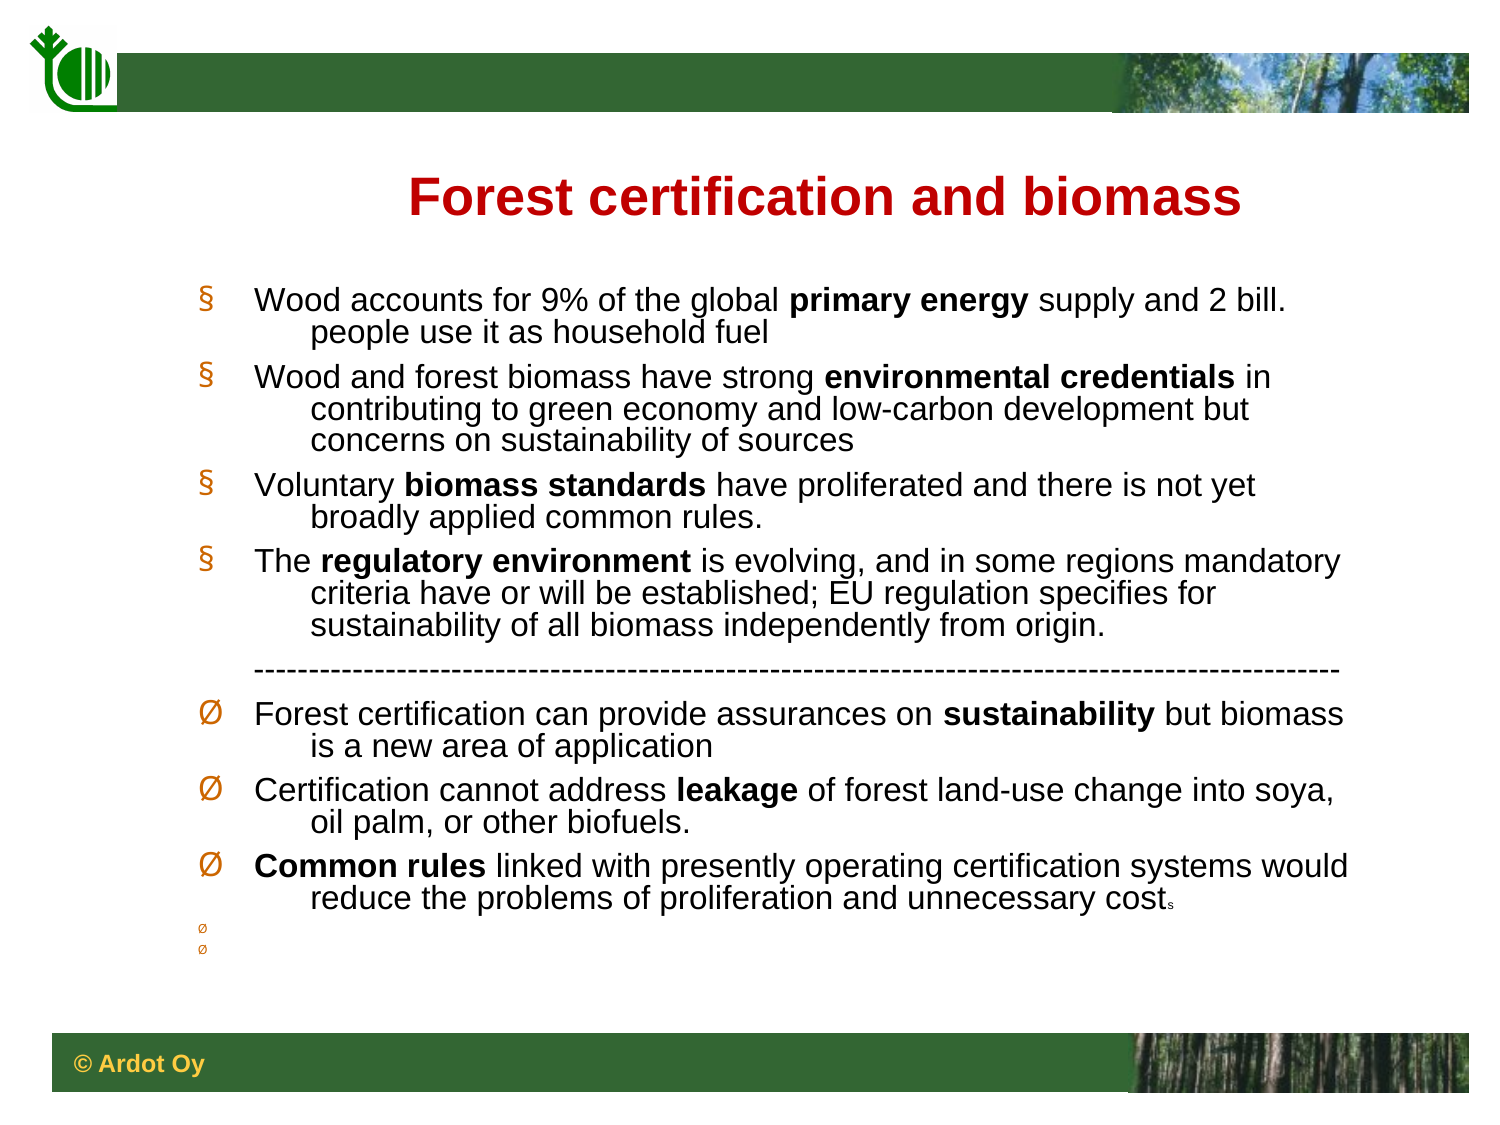

# Forest certification and biomass
Wood accounts for 9% of the global primary energy supply and 2 bill. people use it as household fuel
Wood and forest biomass have strong environmental credentials in contributing to green economy and low-carbon development but concerns on sustainability of sources
Voluntary biomass standards have proliferated and there is not yet broadly applied common rules.
The regulatory environment is evolving, and in some regions mandatory criteria have or will be established; EU regulation specifies for sustainability of all biomass independently from origin.
 ---------------------------------------------------------------------------------------------------
Forest certification can provide assurances on sustainability but biomass is a new area of application
Certification cannot address leakage of forest land-use change into soya, oil palm, or other biofuels.
Common rules linked with presently operating certification systems would reduce the problems of proliferation and unnecessary costs